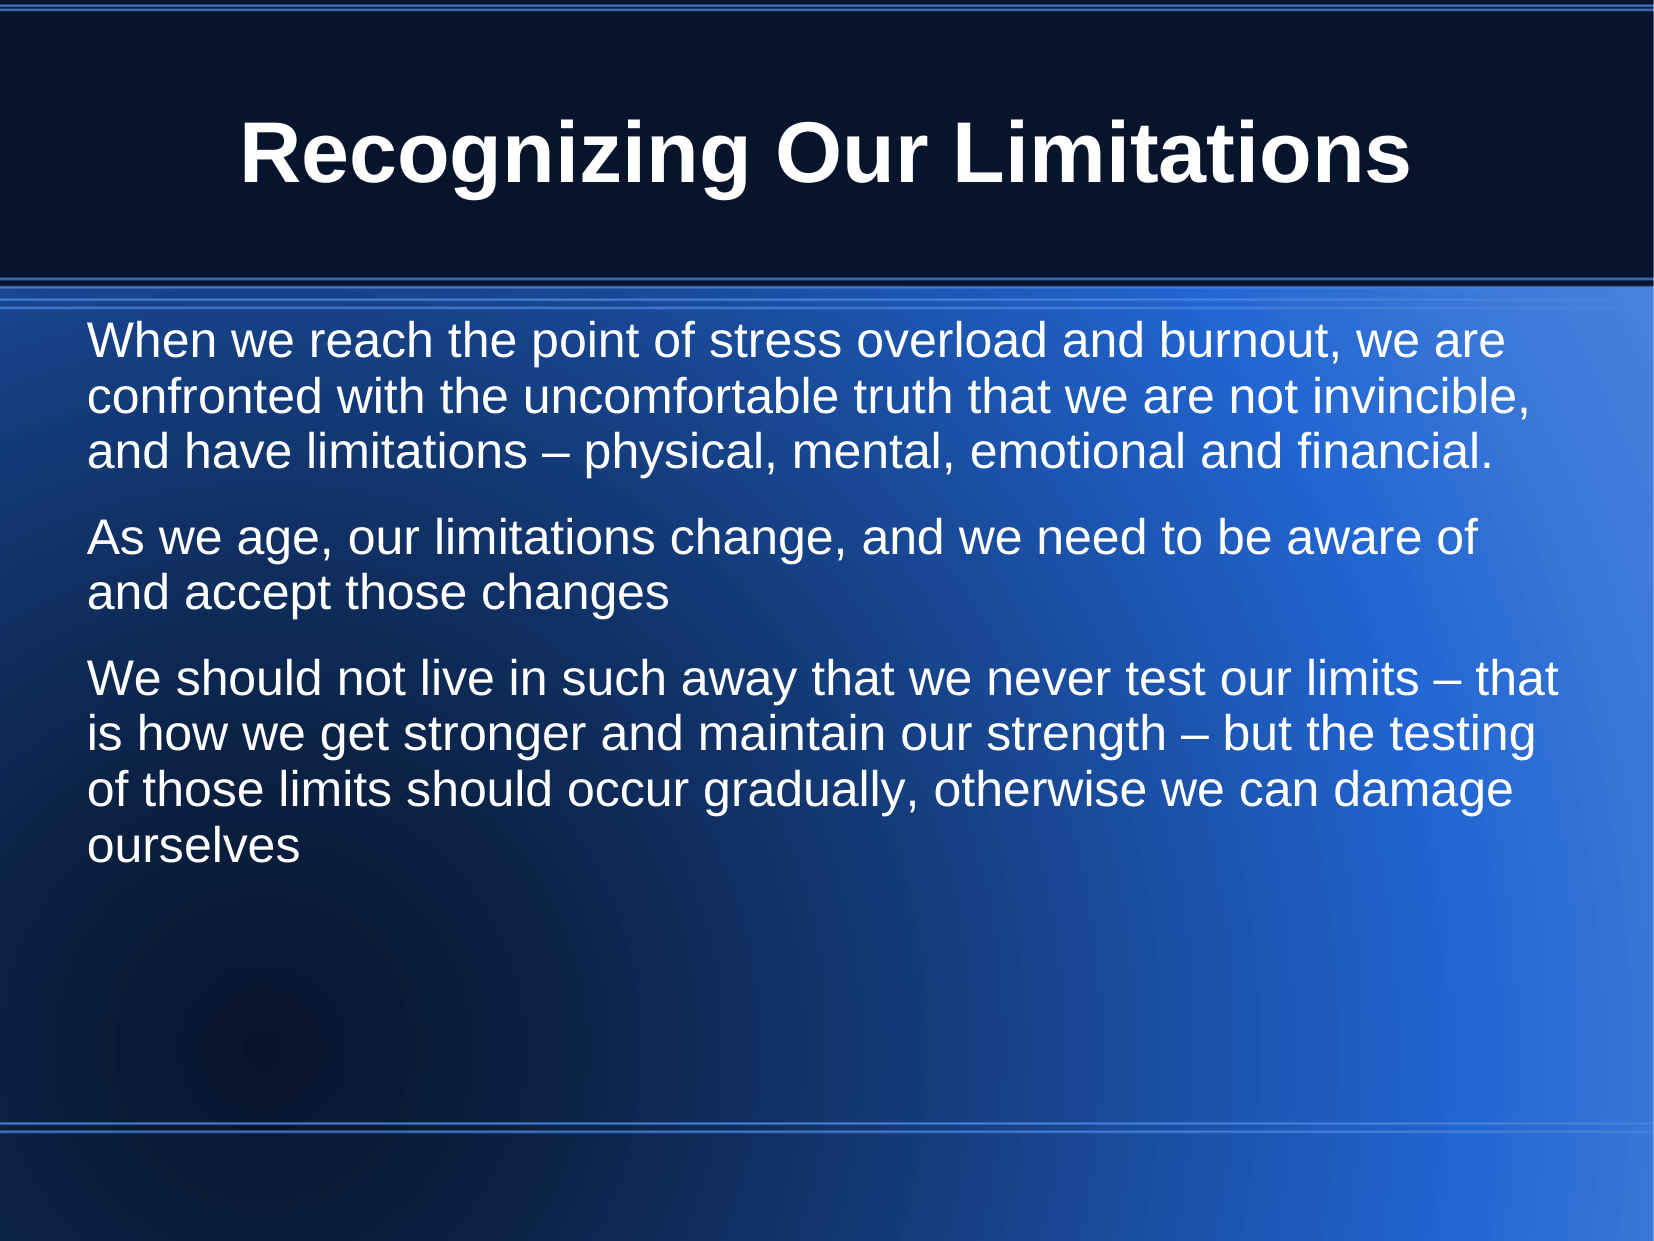

# Recognizing Our Limitations
When we reach the point of stress overload and burnout, we are confronted with the uncomfortable truth that we are not invincible, and have limitations – physical, mental, emotional and financial.
As we age, our limitations change, and we need to be aware of and accept those changes
We should not live in such away that we never test our limits – that is how we get stronger and maintain our strength – but the testing of those limits should occur gradually, otherwise we can damage ourselves